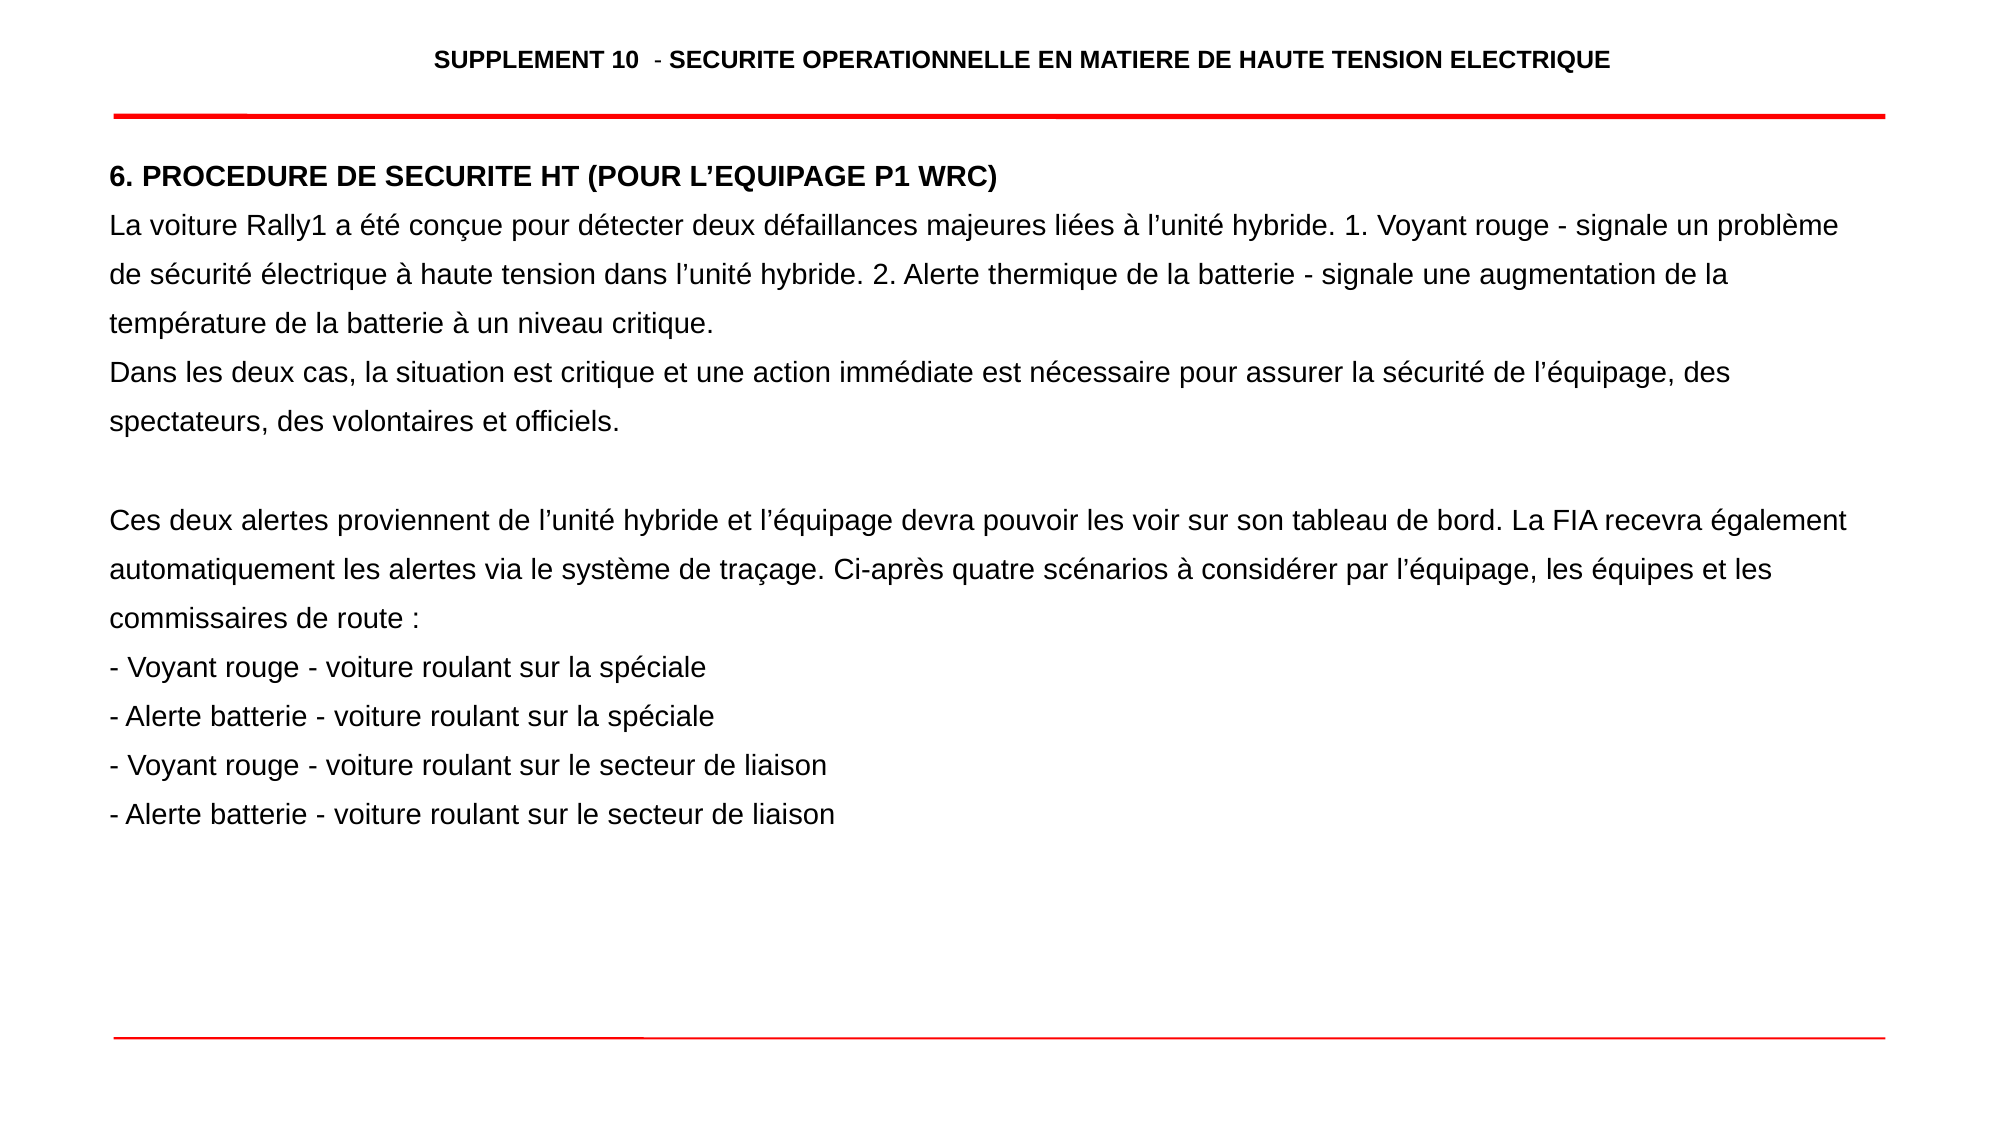

SUPPLEMENT 10 - SECURITE OPERATIONNELLE EN MATIERE DE HAUTE TENSION ELECTRIQUE
6. PROCEDURE DE SECURITE HT (POUR L’EQUIPAGE P1 WRC)
La voiture Rally1 a été conçue pour détecter deux défaillances majeures liées à l’unité hybride. 1. Voyant rouge - signale un problème de sécurité électrique à haute tension dans l’unité hybride. 2. Alerte thermique de la batterie - signale une augmentation de la température de la batterie à un niveau critique.
Dans les deux cas, la situation est critique et une action immédiate est nécessaire pour assurer la sécurité de l’équipage, des spectateurs, des volontaires et officiels.
Ces deux alertes proviennent de l’unité hybride et l’équipage devra pouvoir les voir sur son tableau de bord. La FIA recevra également automatiquement les alertes via le système de traçage. Ci-après quatre scénarios à considérer par l’équipage, les équipes et les commissaires de route :
- Voyant rouge - voiture roulant sur la spéciale
- Alerte batterie - voiture roulant sur la spéciale
- Voyant rouge - voiture roulant sur le secteur de liaison
- Alerte batterie - voiture roulant sur le secteur de liaison